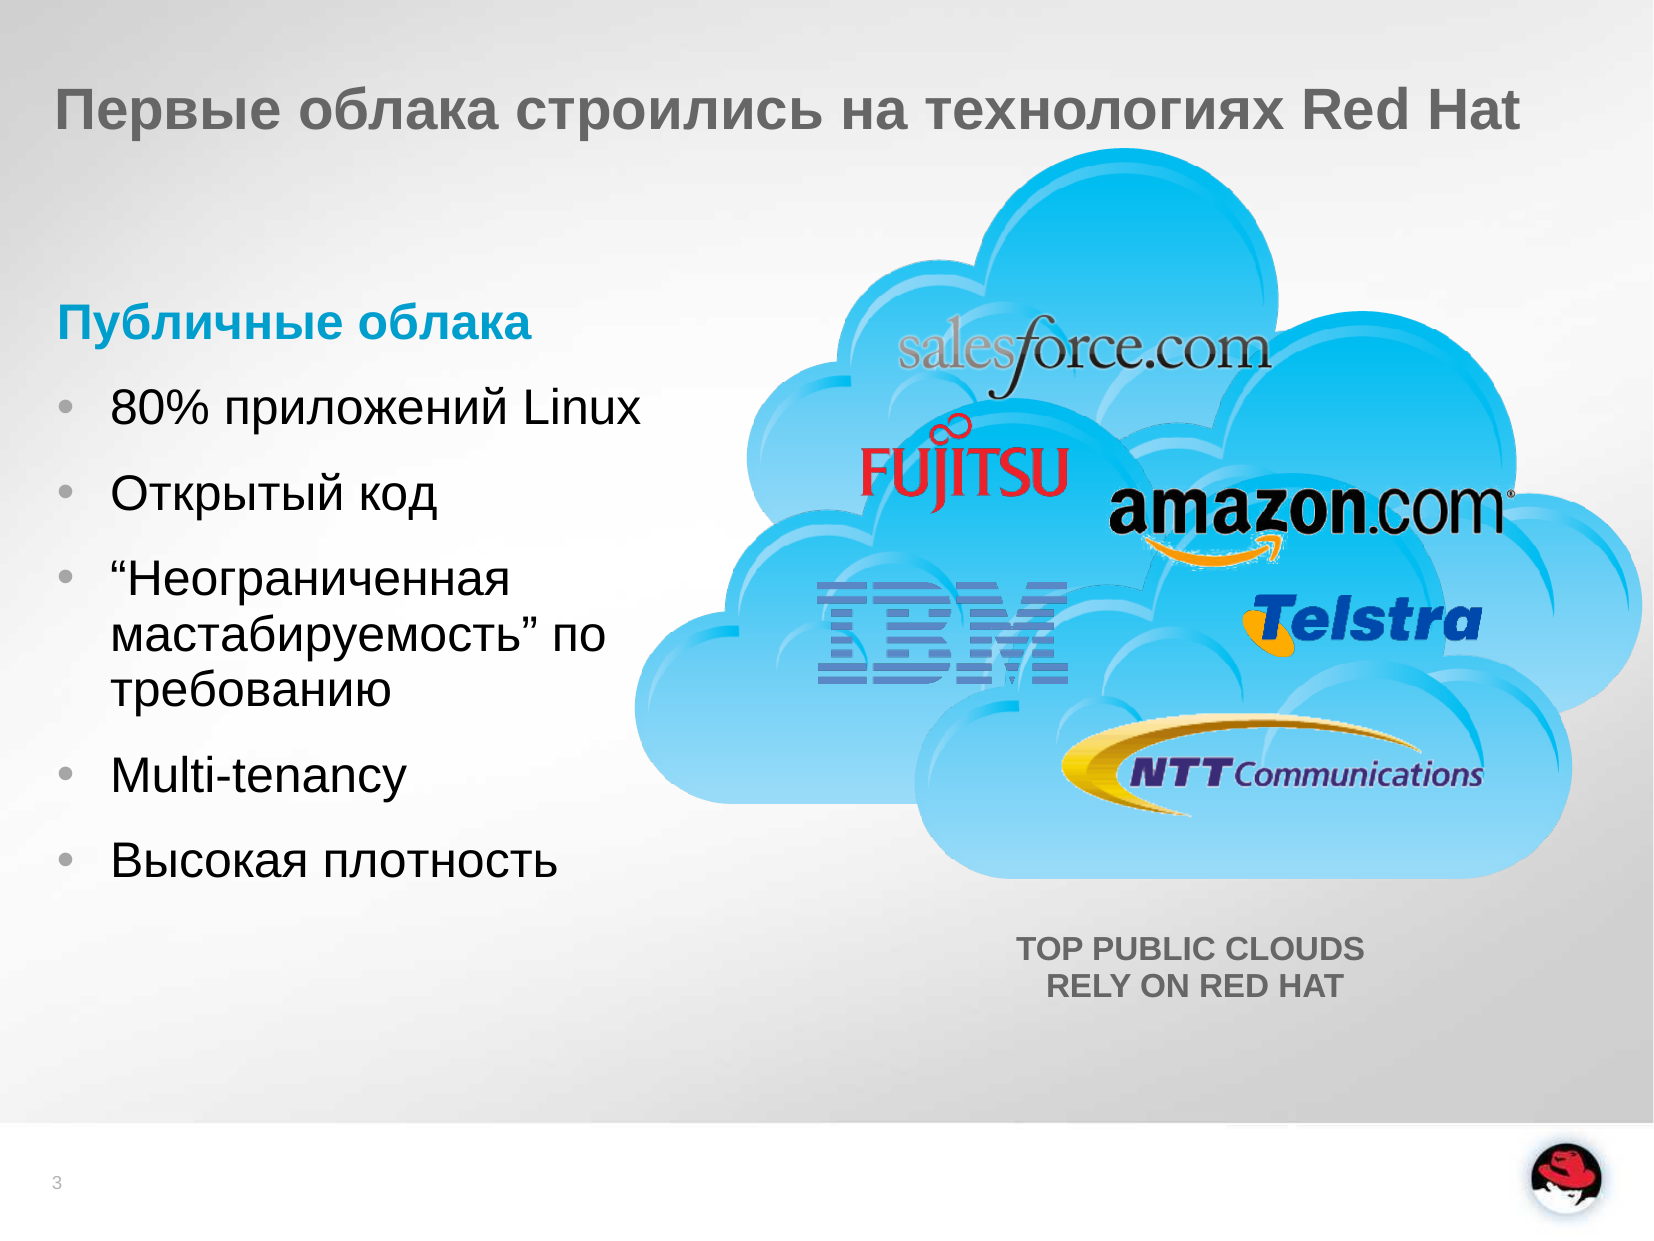

Первые облака строились на технологиях Red Hat
# Публичные облака
80% приложений Linux
Открытый код
“Неограниченная мастабируемость” по требованию
Multi-tenancy
Высокая плотность
TOP PUBLIC CLOUDS
RELY ON RED HAT